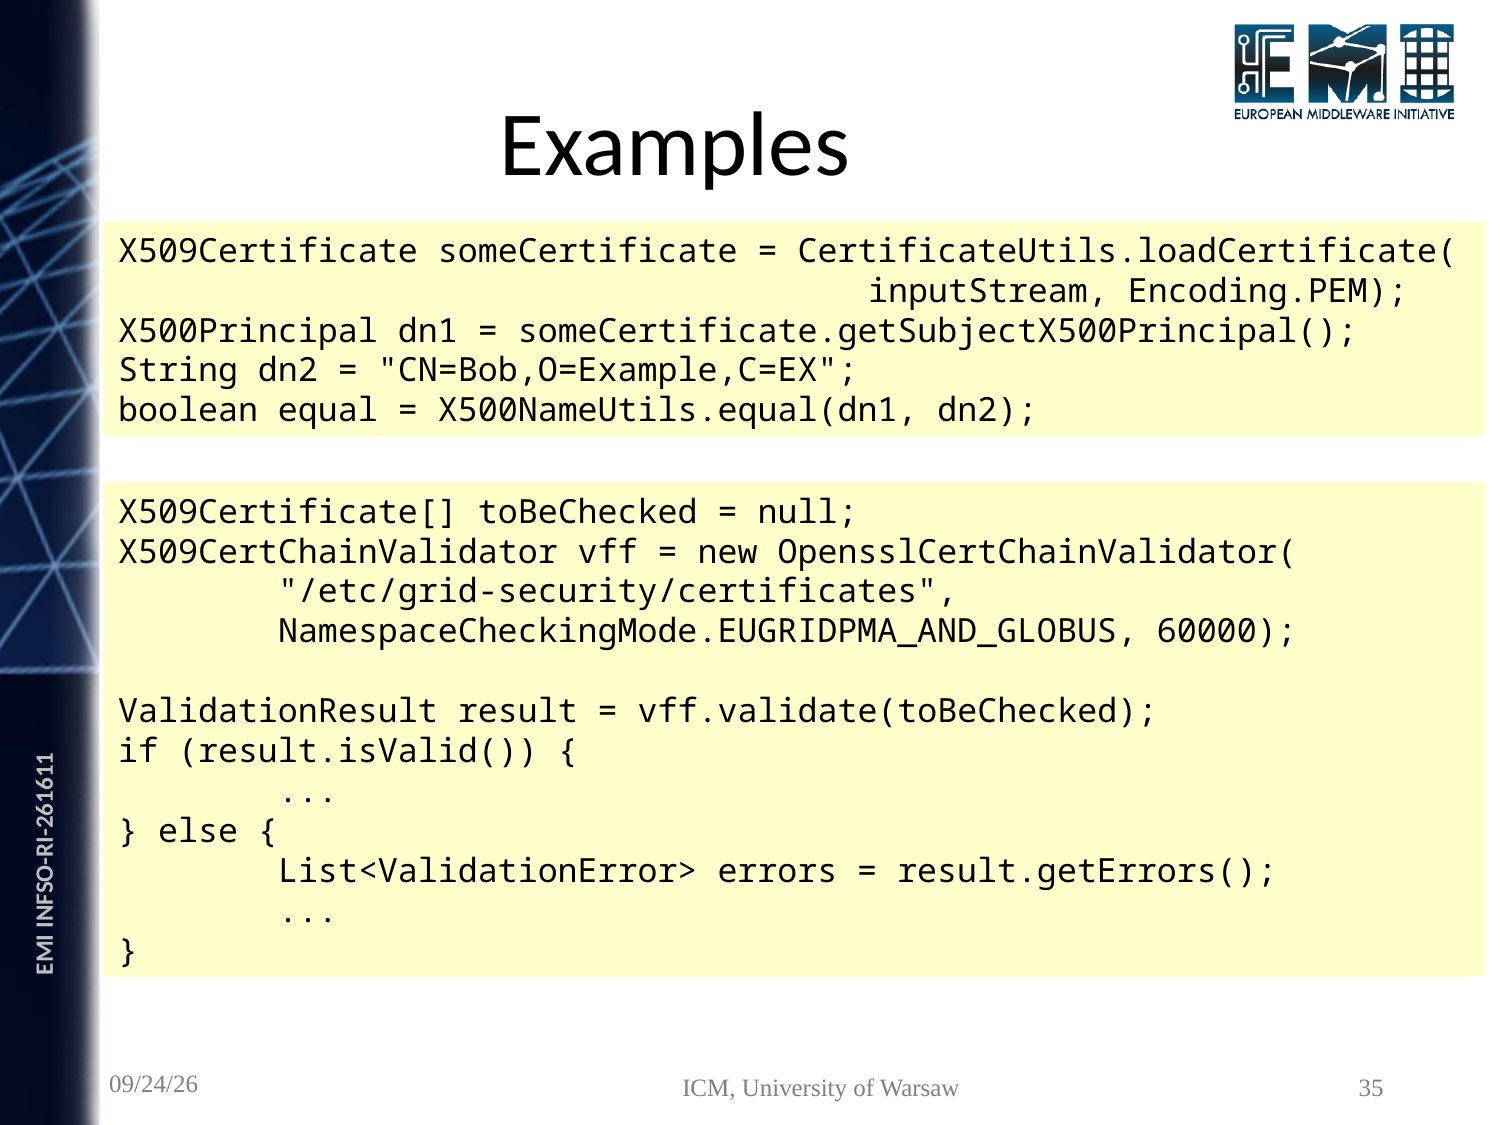

# Examples
X509Certificate someCertificate = CertificateUtils.loadCertificate(
					inputStream, Encoding.PEM);
X500Principal dn1 = someCertificate.getSubjectX500Principal();
String dn2 = "CN=Bob,O=Example,C=EX";
boolean equal = X500NameUtils.equal(dn1, dn2);
X509Certificate[] toBeChecked = null;
X509CertChainValidator vff = new OpensslCertChainValidator(
 "/etc/grid-security/certificates",
 NamespaceCheckingMode.EUGRIDPMA_AND_GLOBUS, 60000);
ValidationResult result = vff.validate(toBeChecked);
if (result.isValid()) {
 ...
} else {
 List<ValidationError> errors = result.getErrors();
 ...
}
35